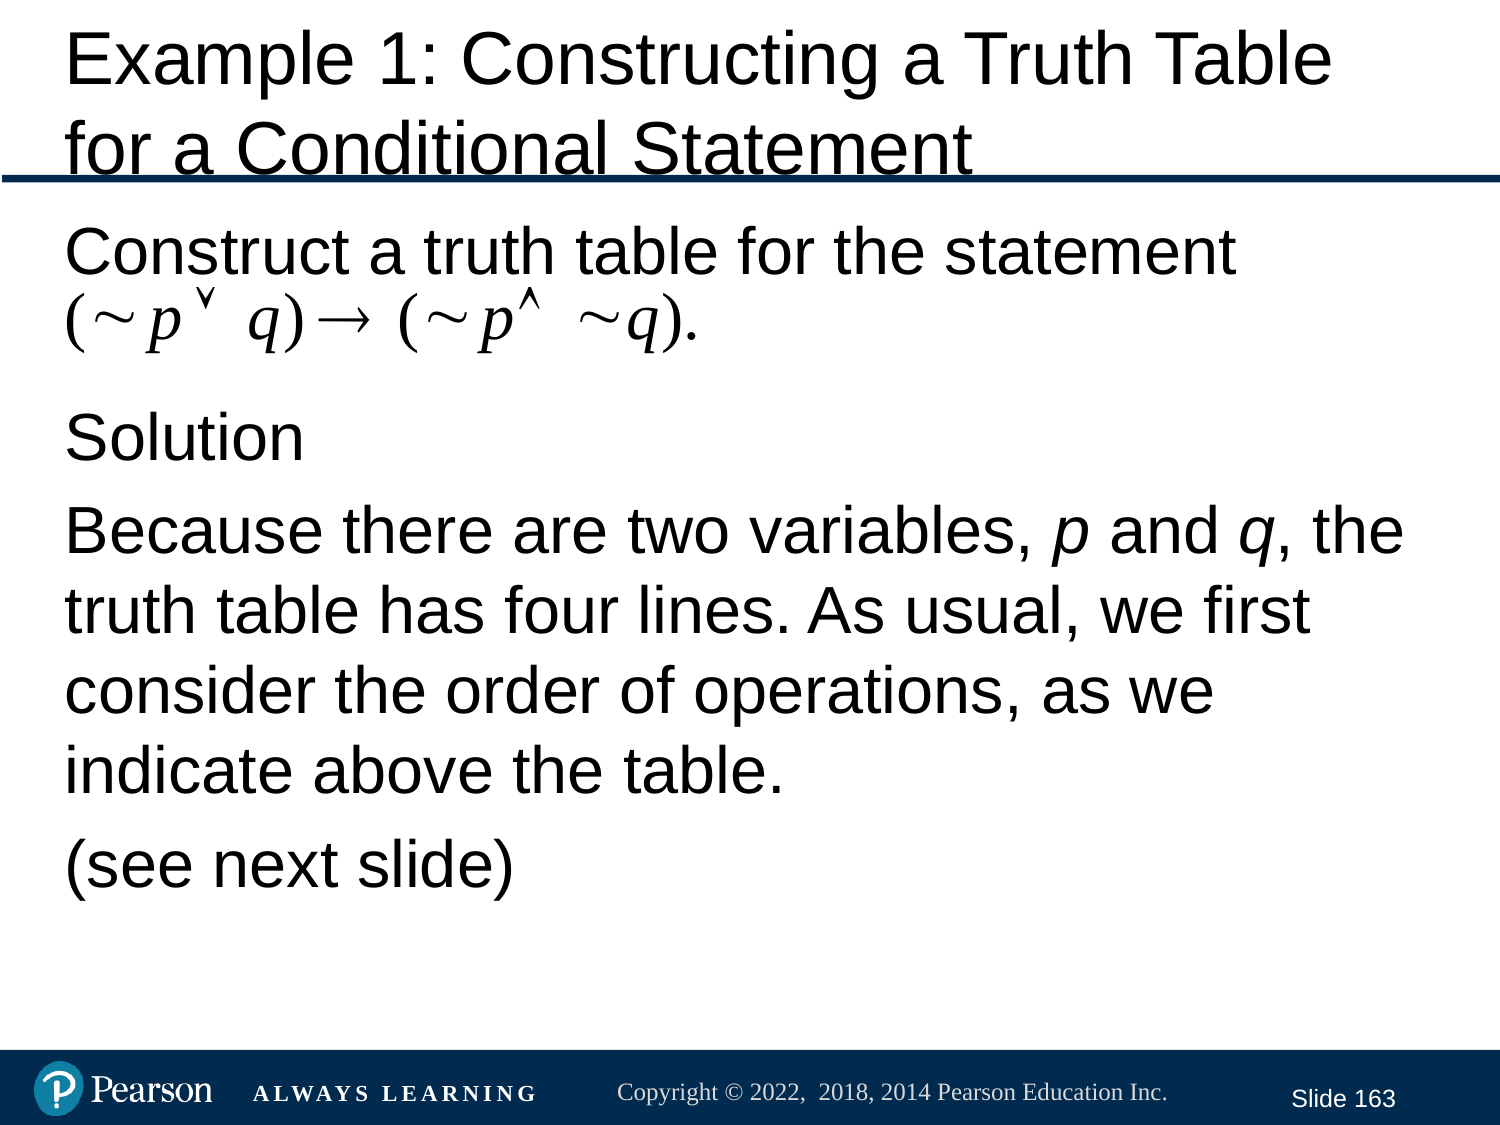

# Example 1: Constructing a Truth Table for a Conditional Statement
Construct a truth table for the statement
Solution
Because there are two variables, p and q, the truth table has four lines. As usual, we first consider the order of operations, as we indicate above the table.
(see next slide)